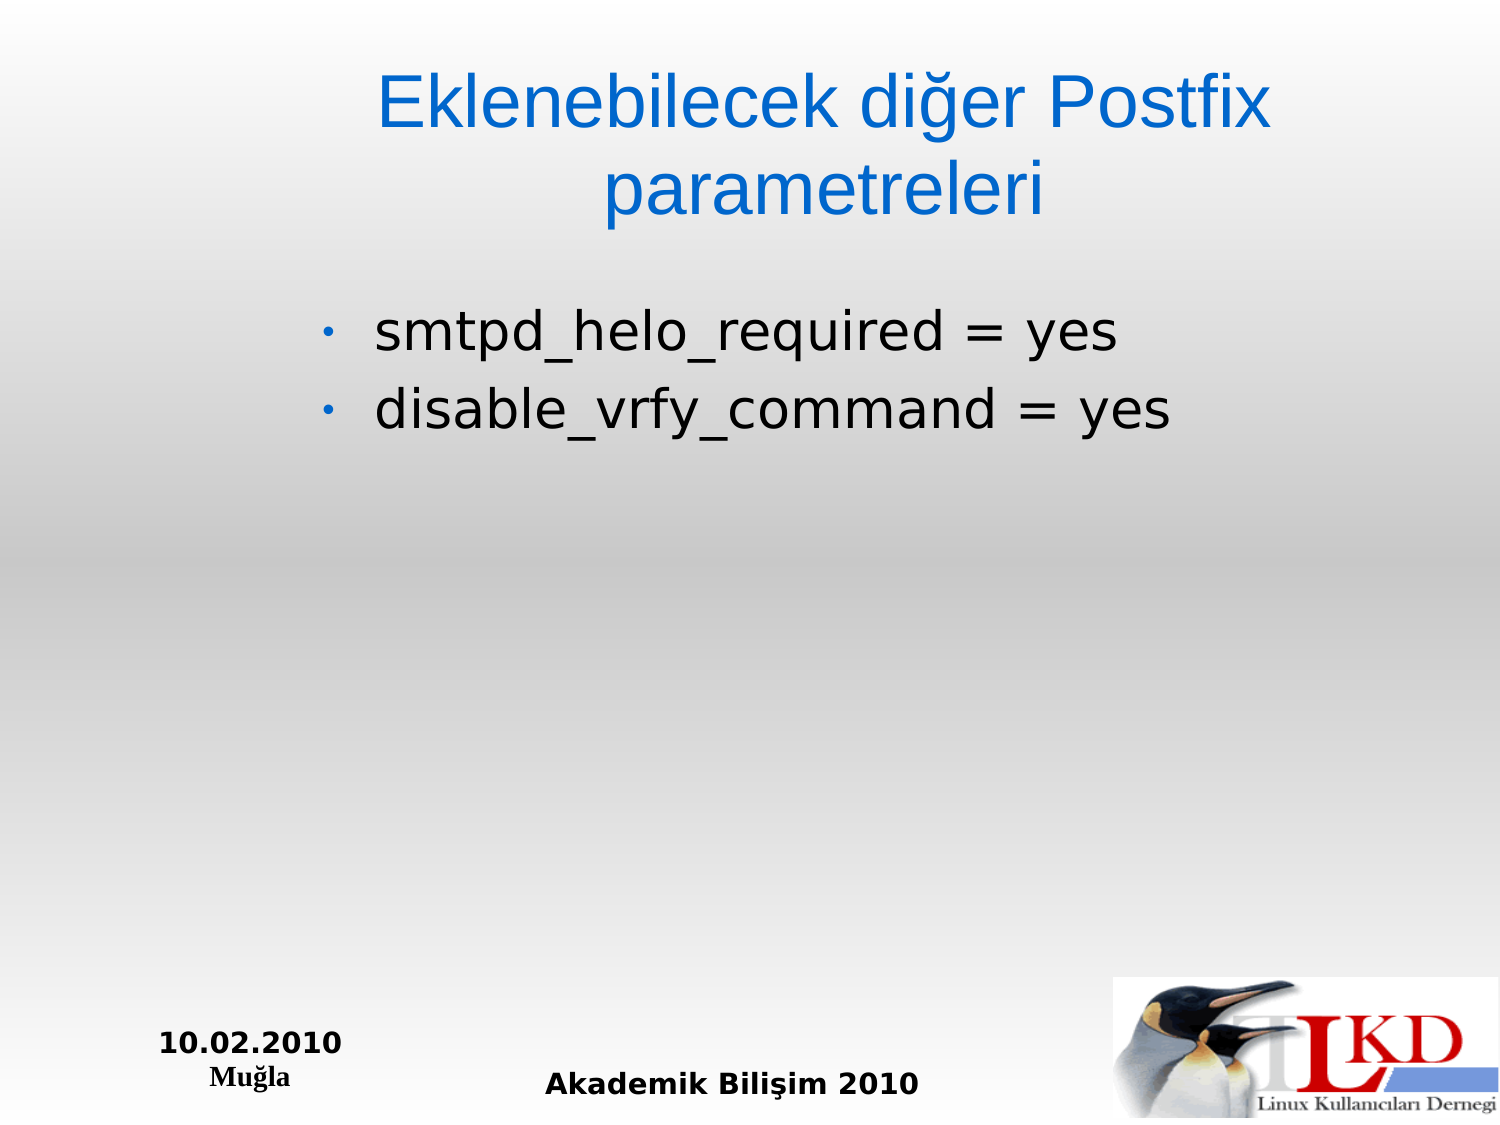

# Eklenebilecek diğer Postfix parametreleri
smtpd_helo_required = yes
disable_vrfy_command = yes